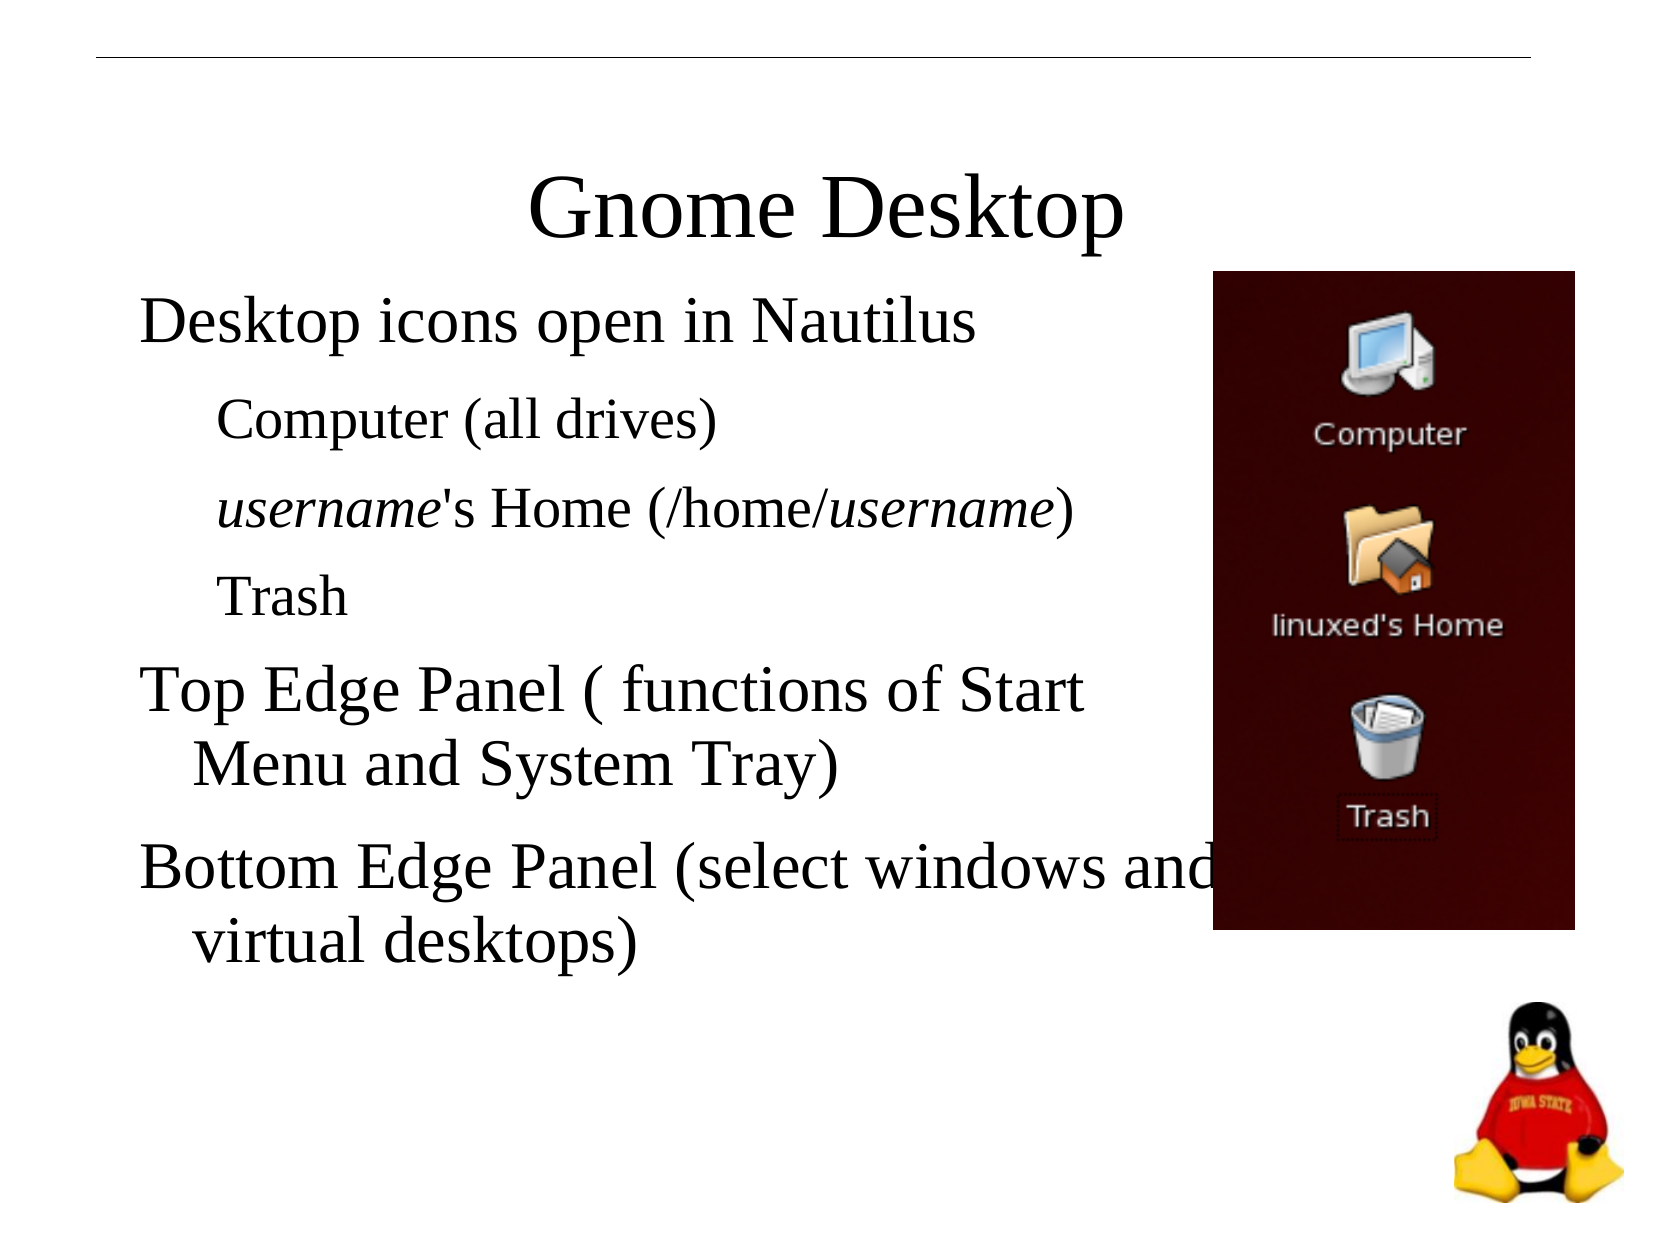

# Gnome Desktop
Desktop icons open in Nautilus
Computer (all drives)
username's Home (/home/username)
Trash
Top Edge Panel ( functions of Start Menu and System Tray)
Bottom Edge Panel (select windows and virtual desktops)